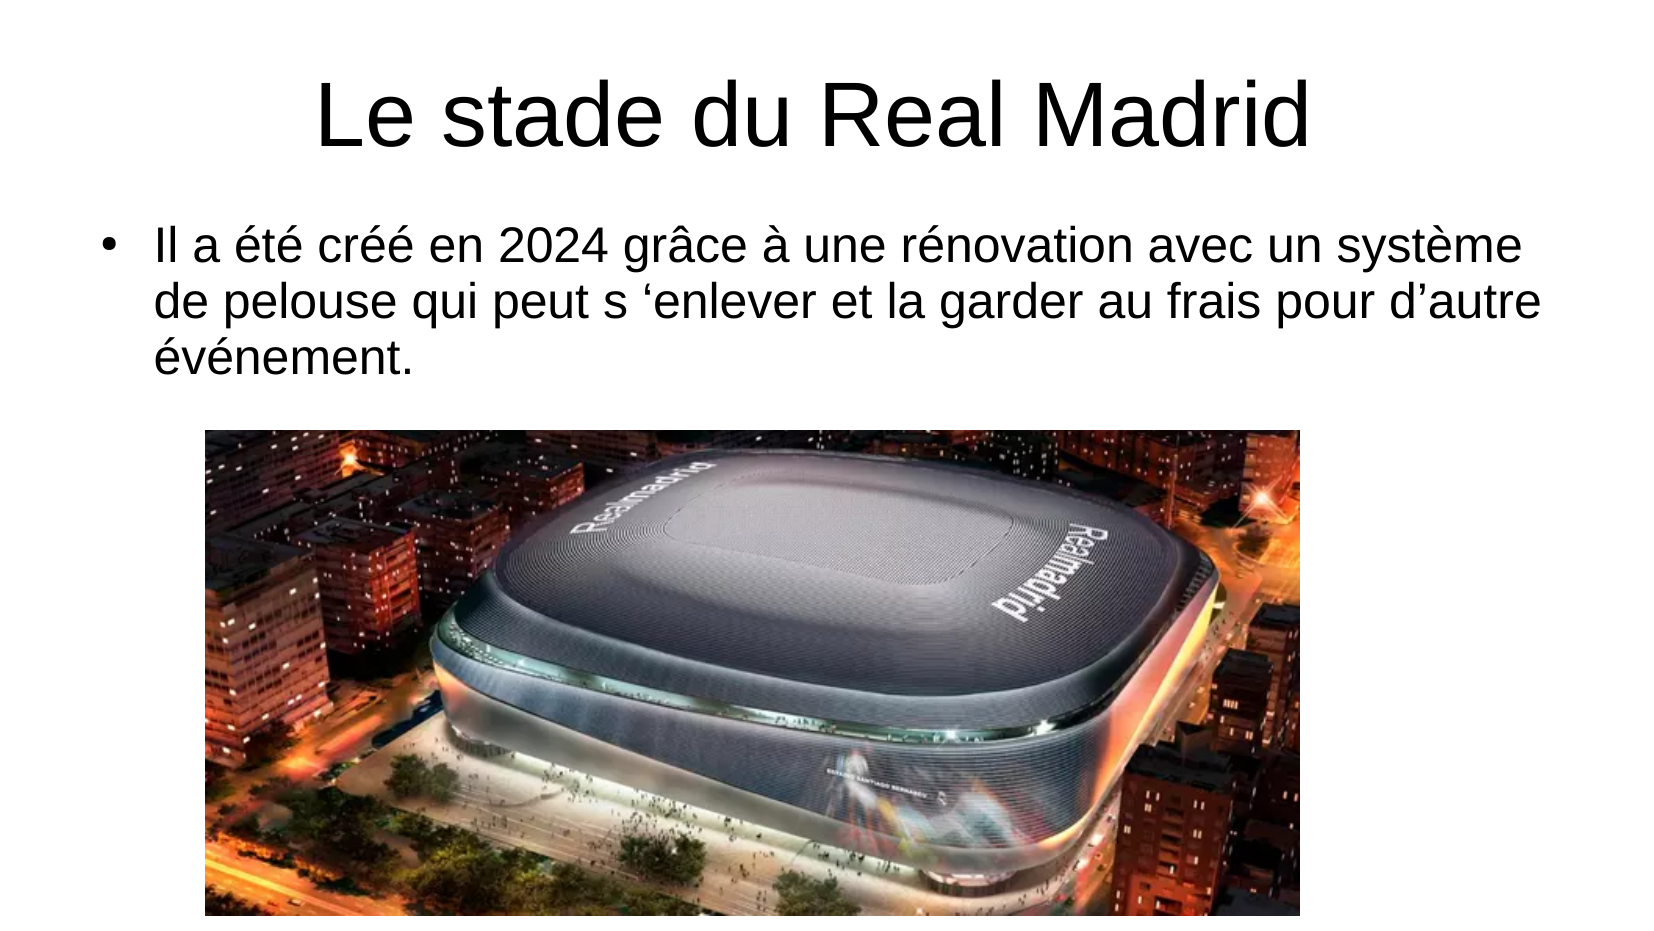

# Le stade du Real Madrid
Il a été créé en 2024 grâce à une rénovation avec un système de pelouse qui peut s ‘enlever et la garder au frais pour d’autre événement.